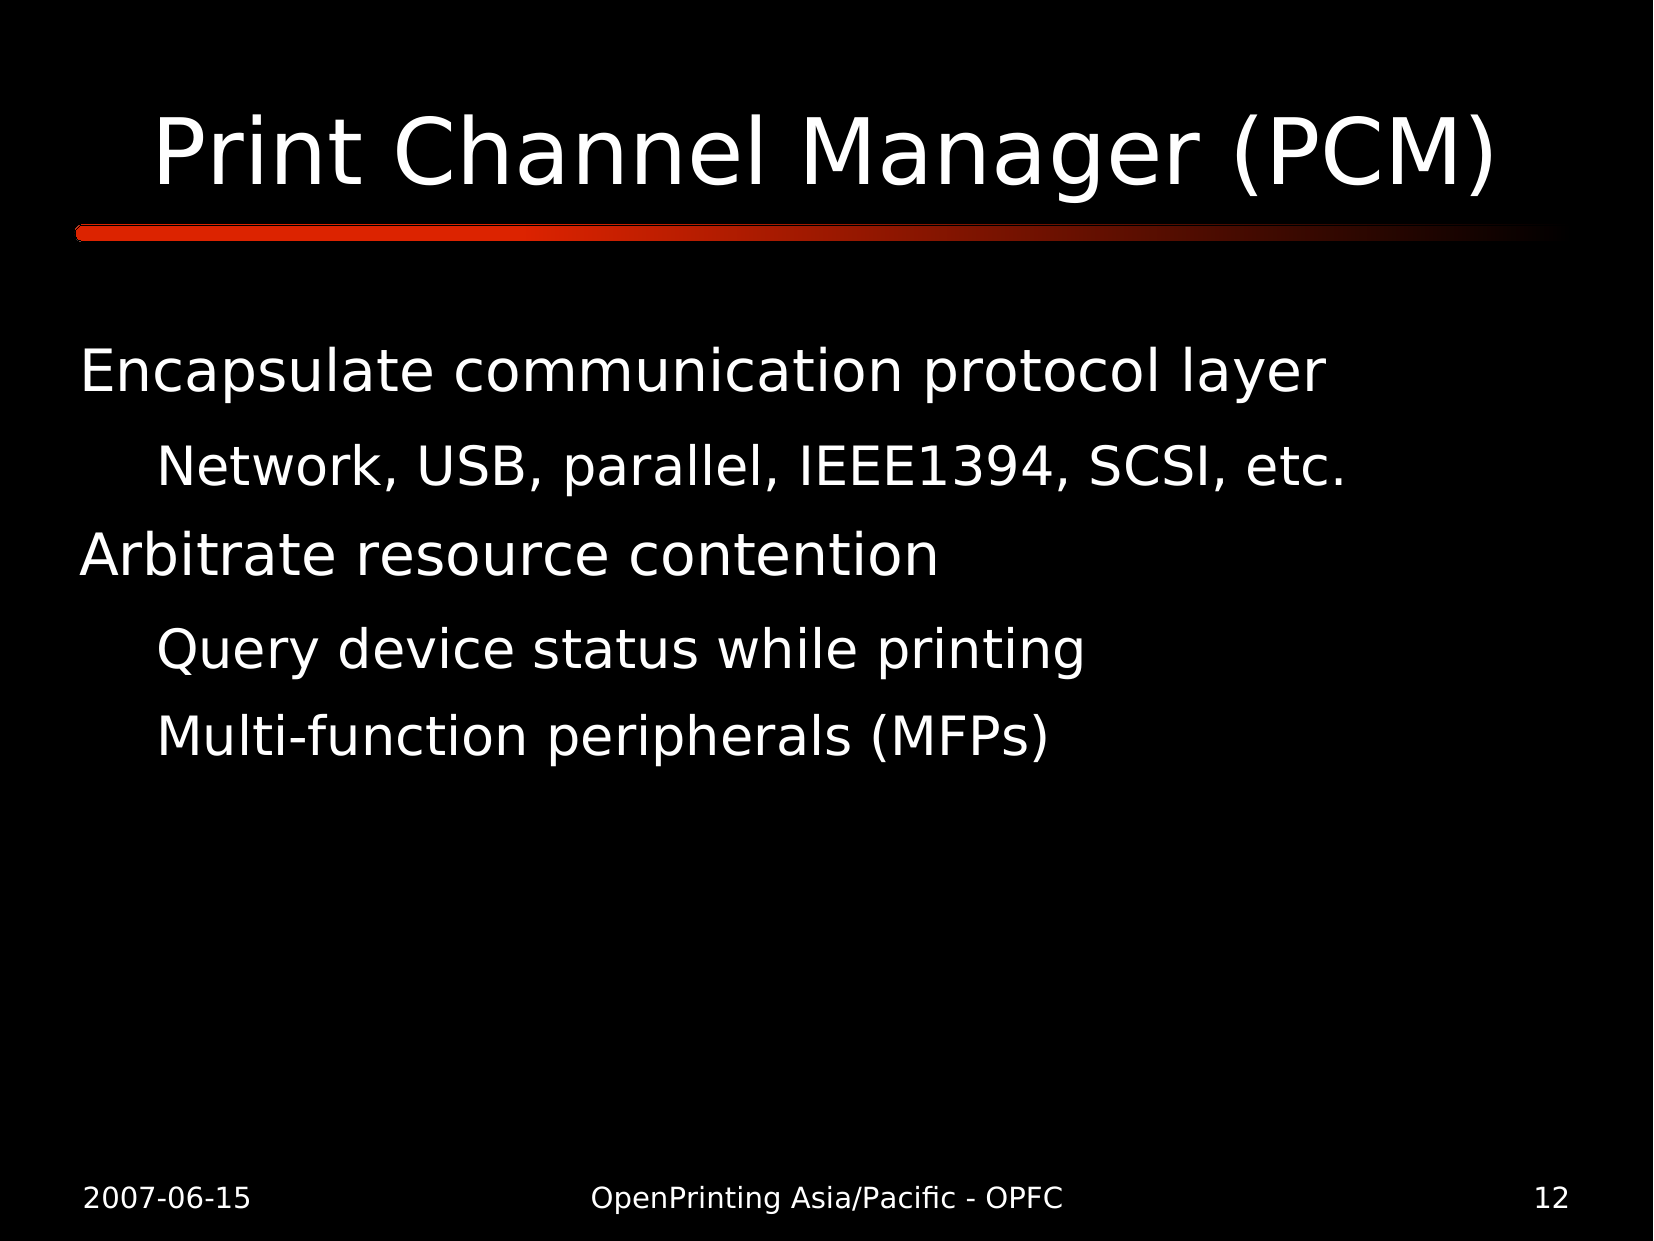

# Print Channel Manager (PCM)
Encapsulate communication protocol layer
Network, USB, parallel, IEEE1394, SCSI, etc.
Arbitrate resource contention
Query device status while printing
Multi-function peripherals (MFPs)
2007-06-15
OpenPrinting Asia/Pacific - OPFC
12